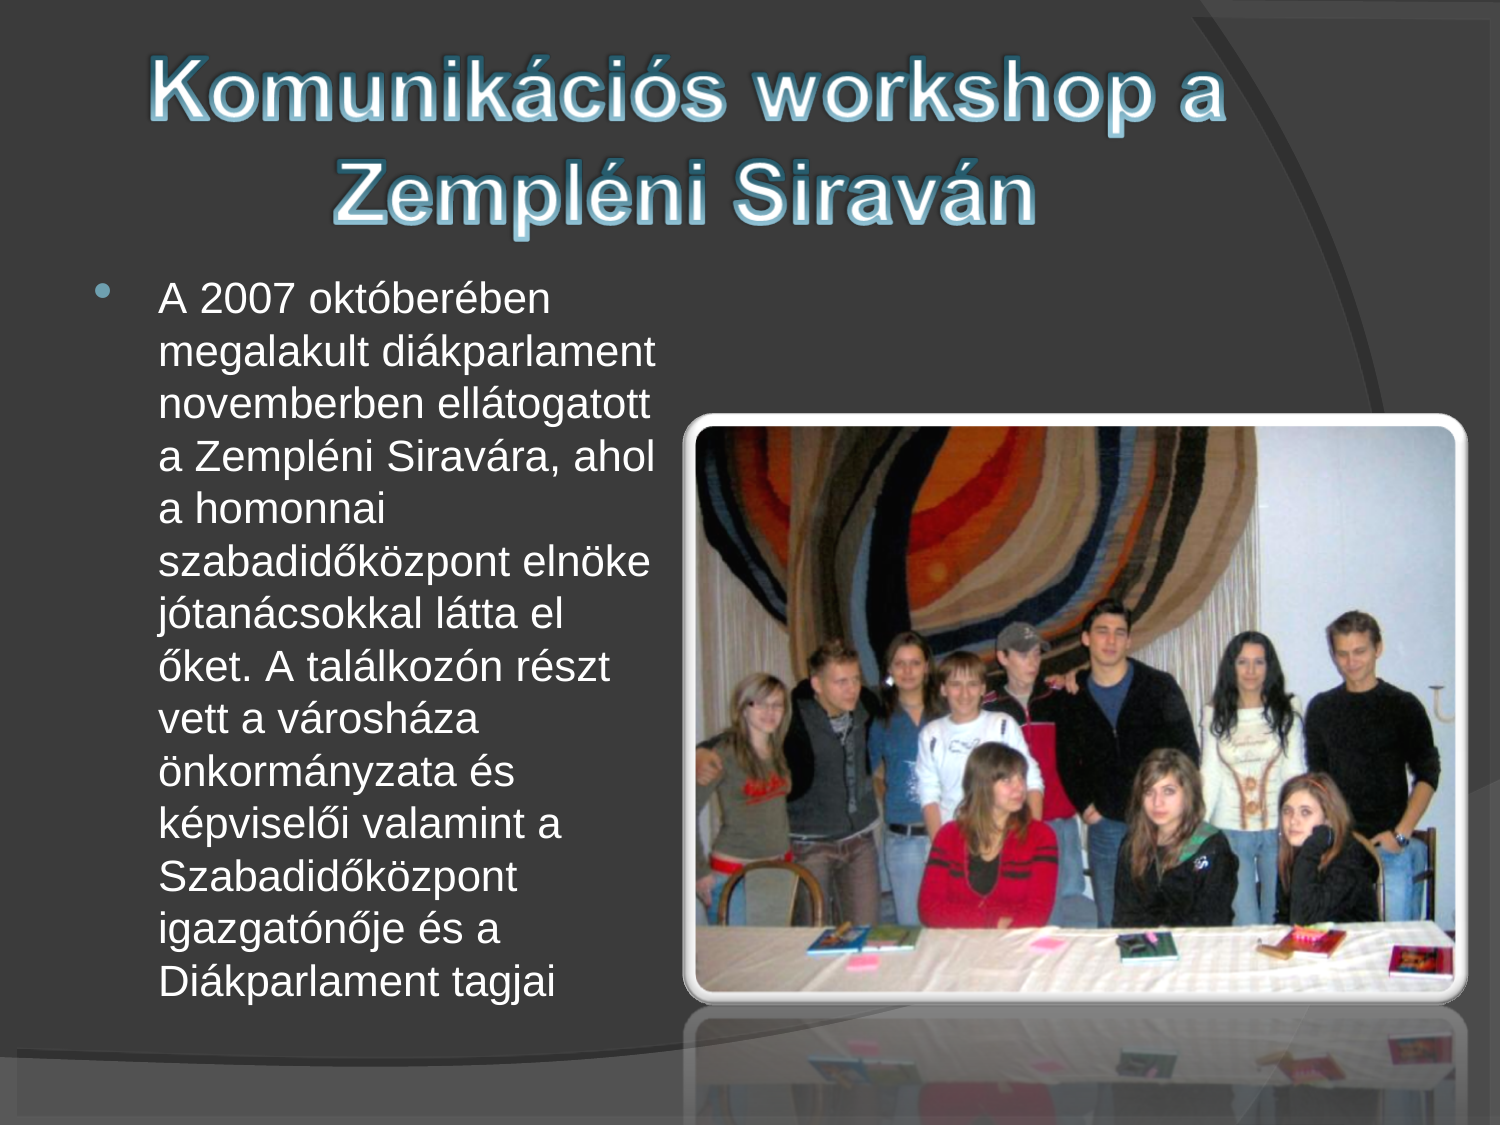

A 2007 októberében megalakult diákparlament novemberben ellátogatott a Zempléni Siravára, ahol a homonnai szabadidőközpont elnöke jótanácsokkal látta el őket. A találkozón részt vett a városháza önkormányzata és képviselői valamint a Szabadidőközpont igazgatónője és a Diákparlament tagjai